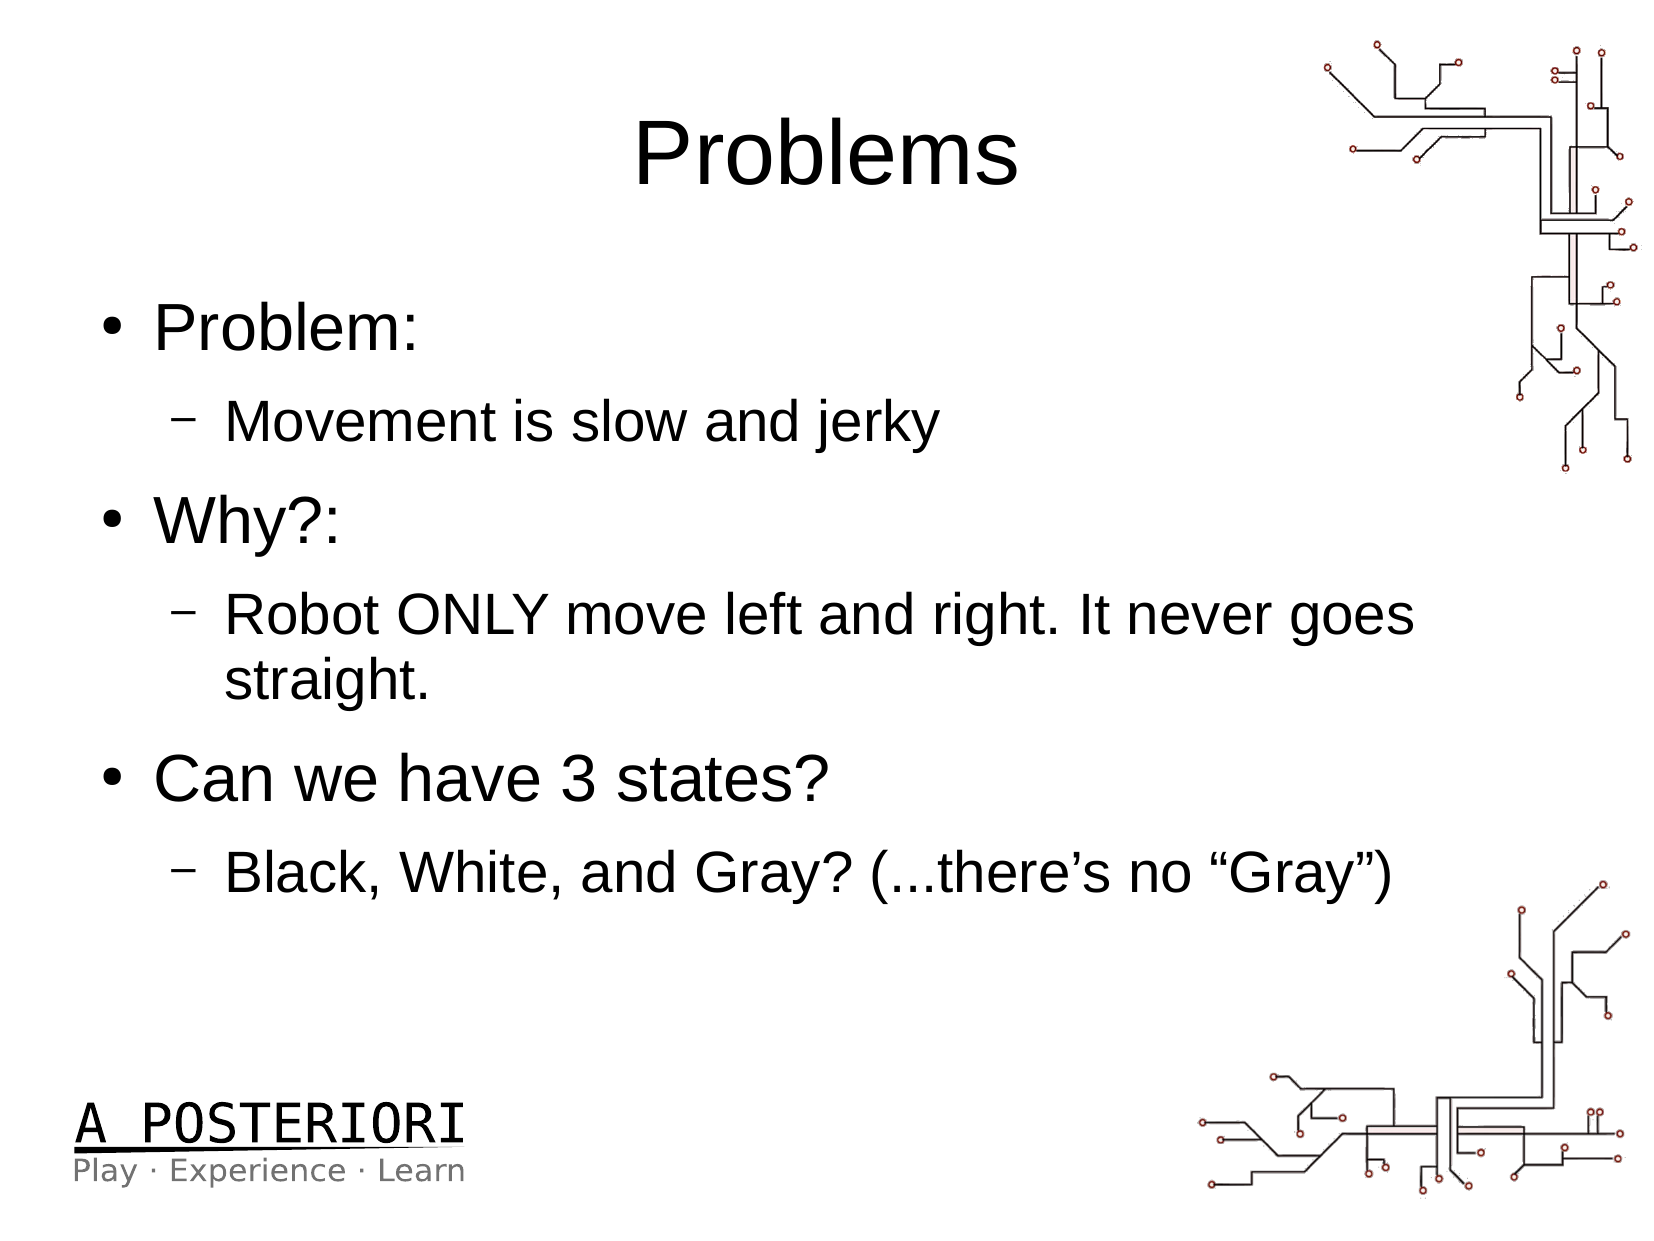

# Problems
Problem:
Movement is slow and jerky
Why?:
Robot ONLY move left and right. It never goes straight.
Can we have 3 states?
Black, White, and Gray? (...there’s no “Gray”)